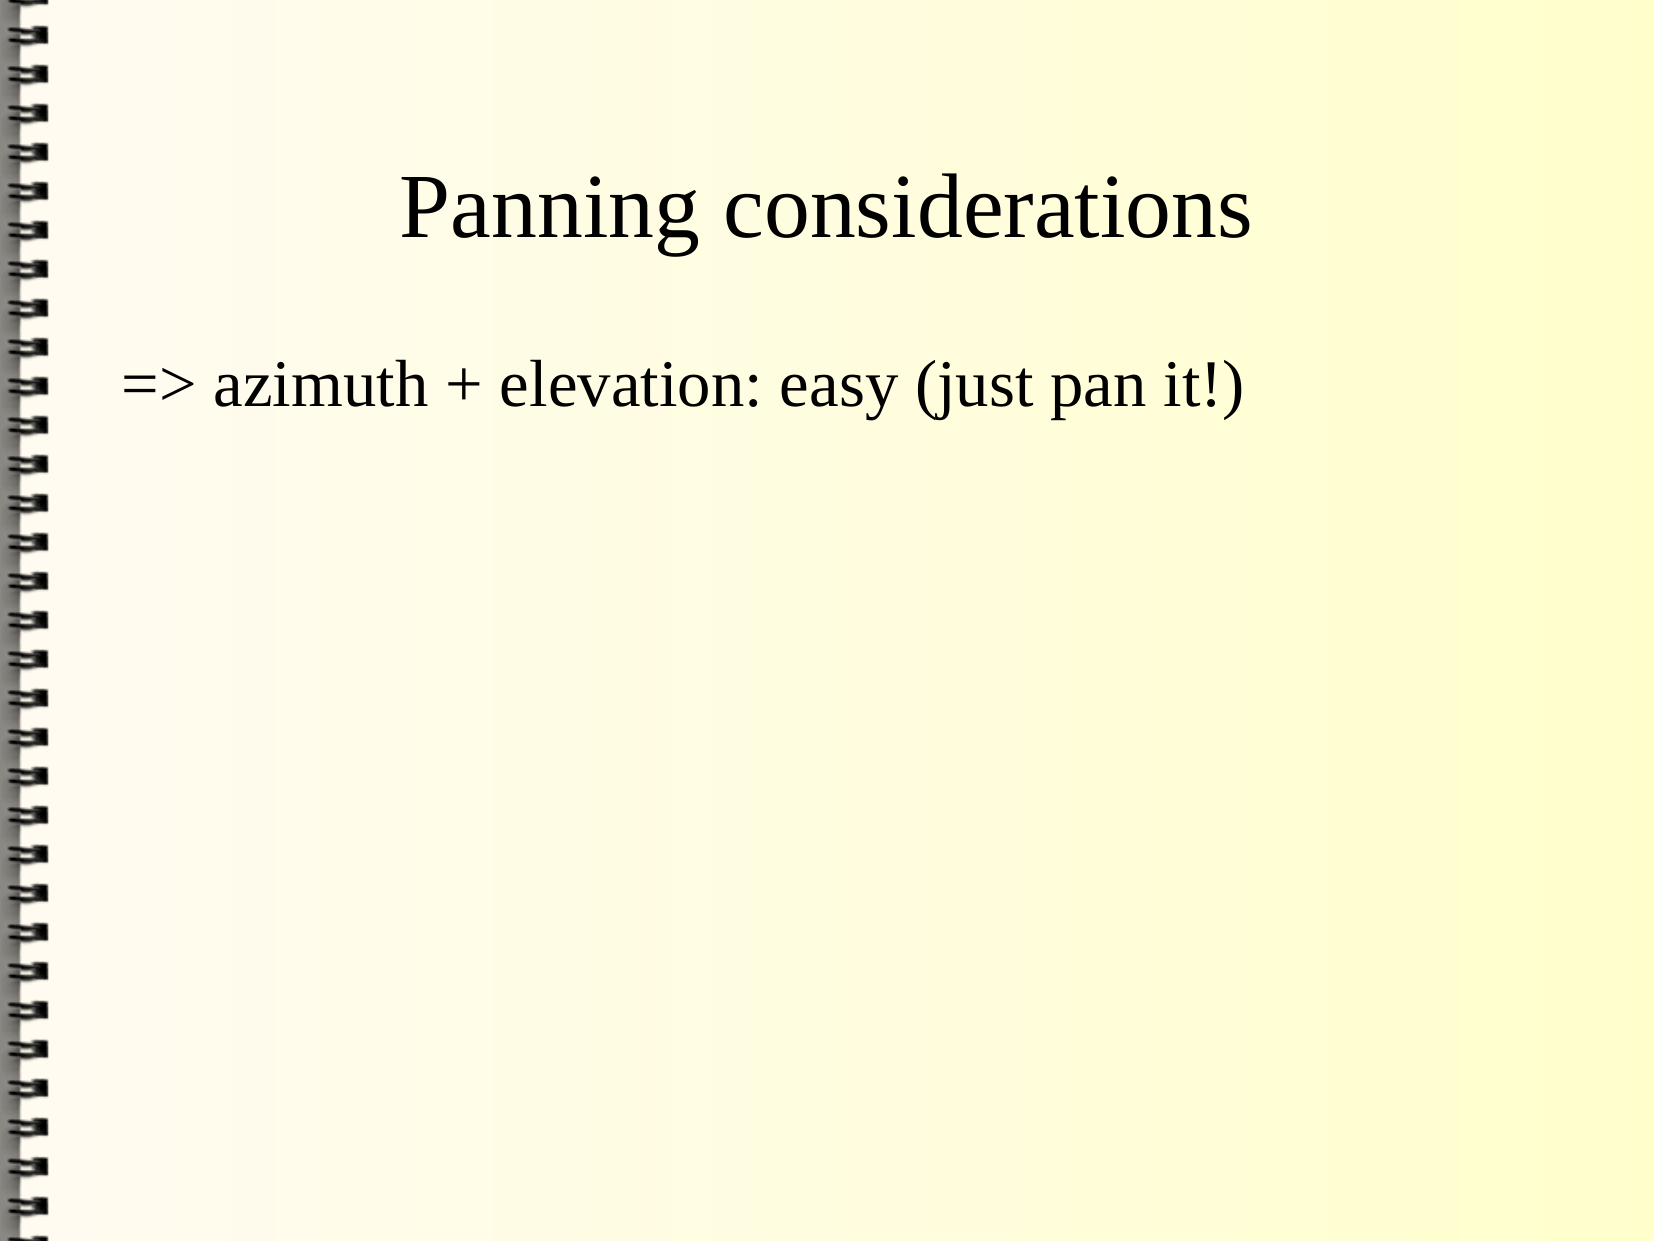

# Panning considerations
=> azimuth + elevation: easy (just pan it!)